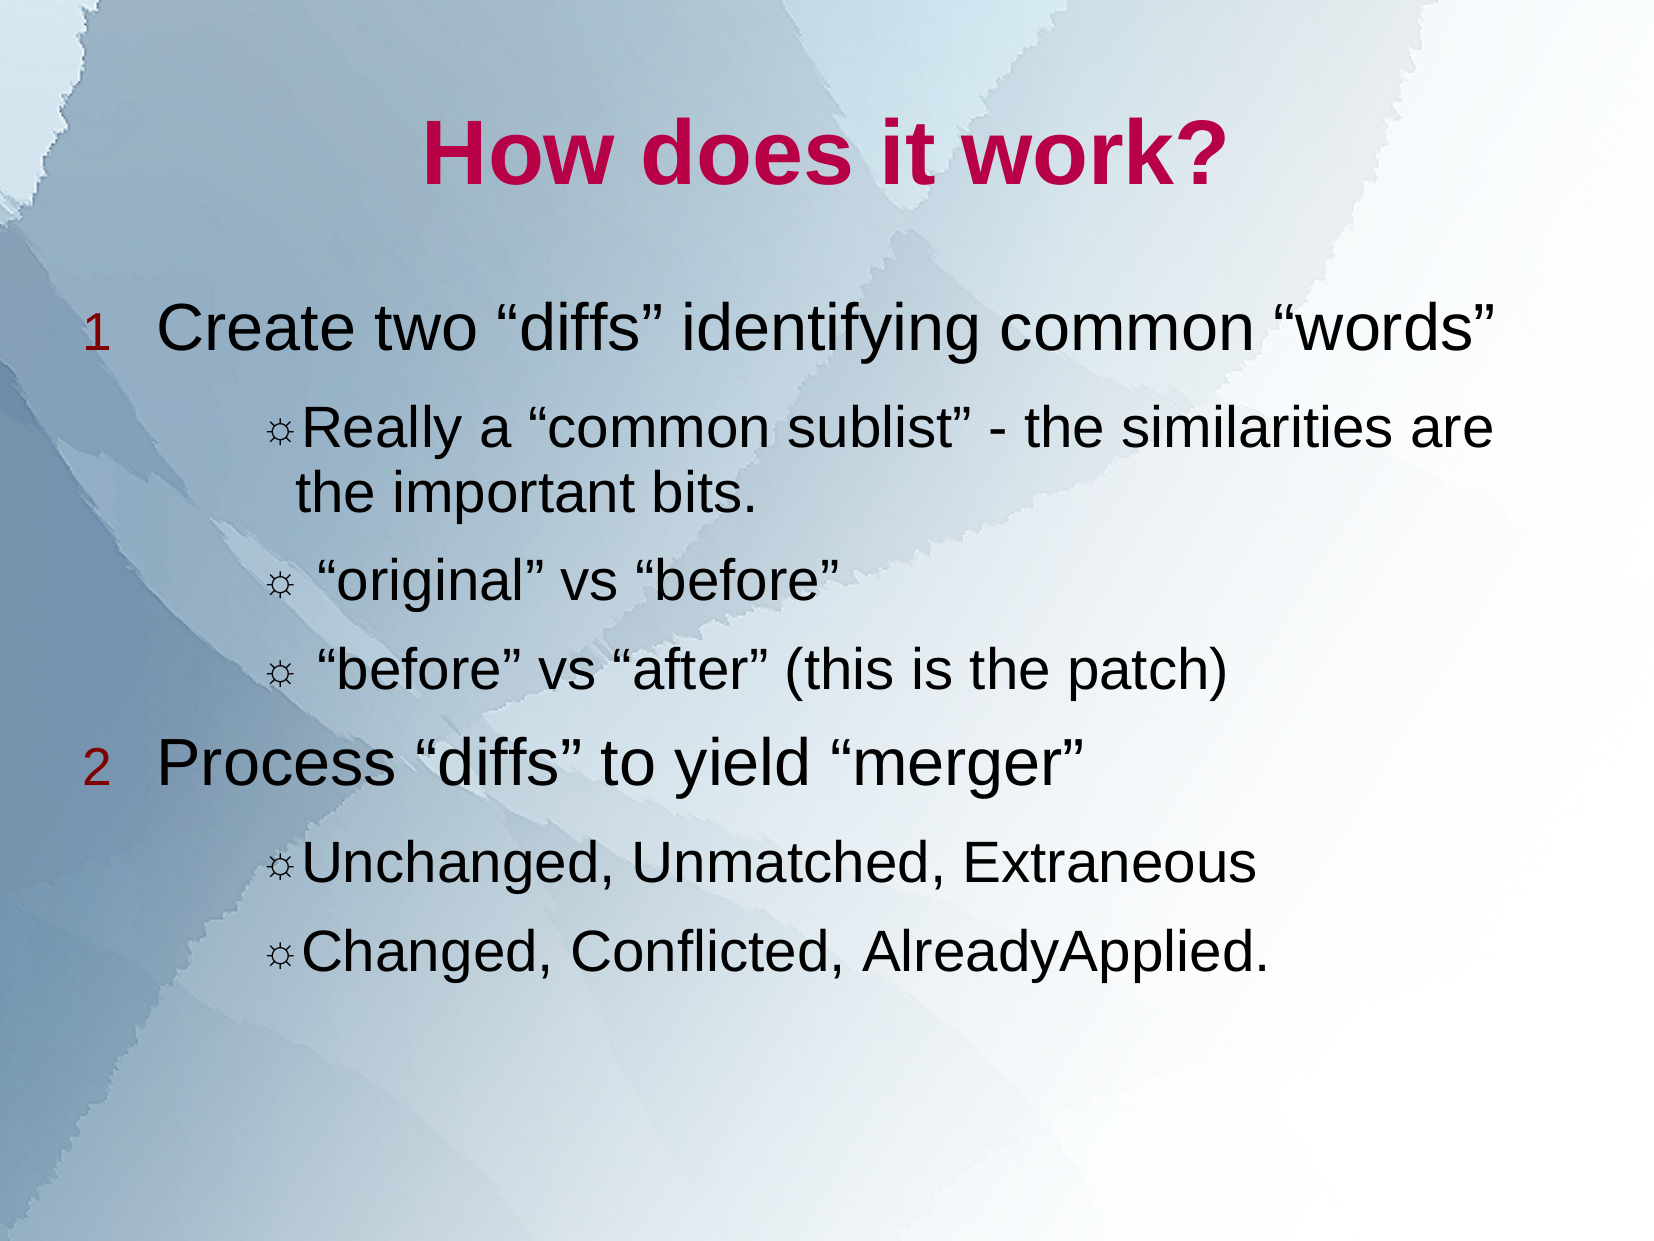

# How does it work?
Create two “diffs” identifying common “words”
Really a “common sublist” - the similarities are the important bits.
 “original” vs “before”
 “before” vs “after” (this is the patch)
Process “diffs” to yield “merger”
Unchanged, Unmatched, Extraneous
Changed, Conflicted, AlreadyApplied.